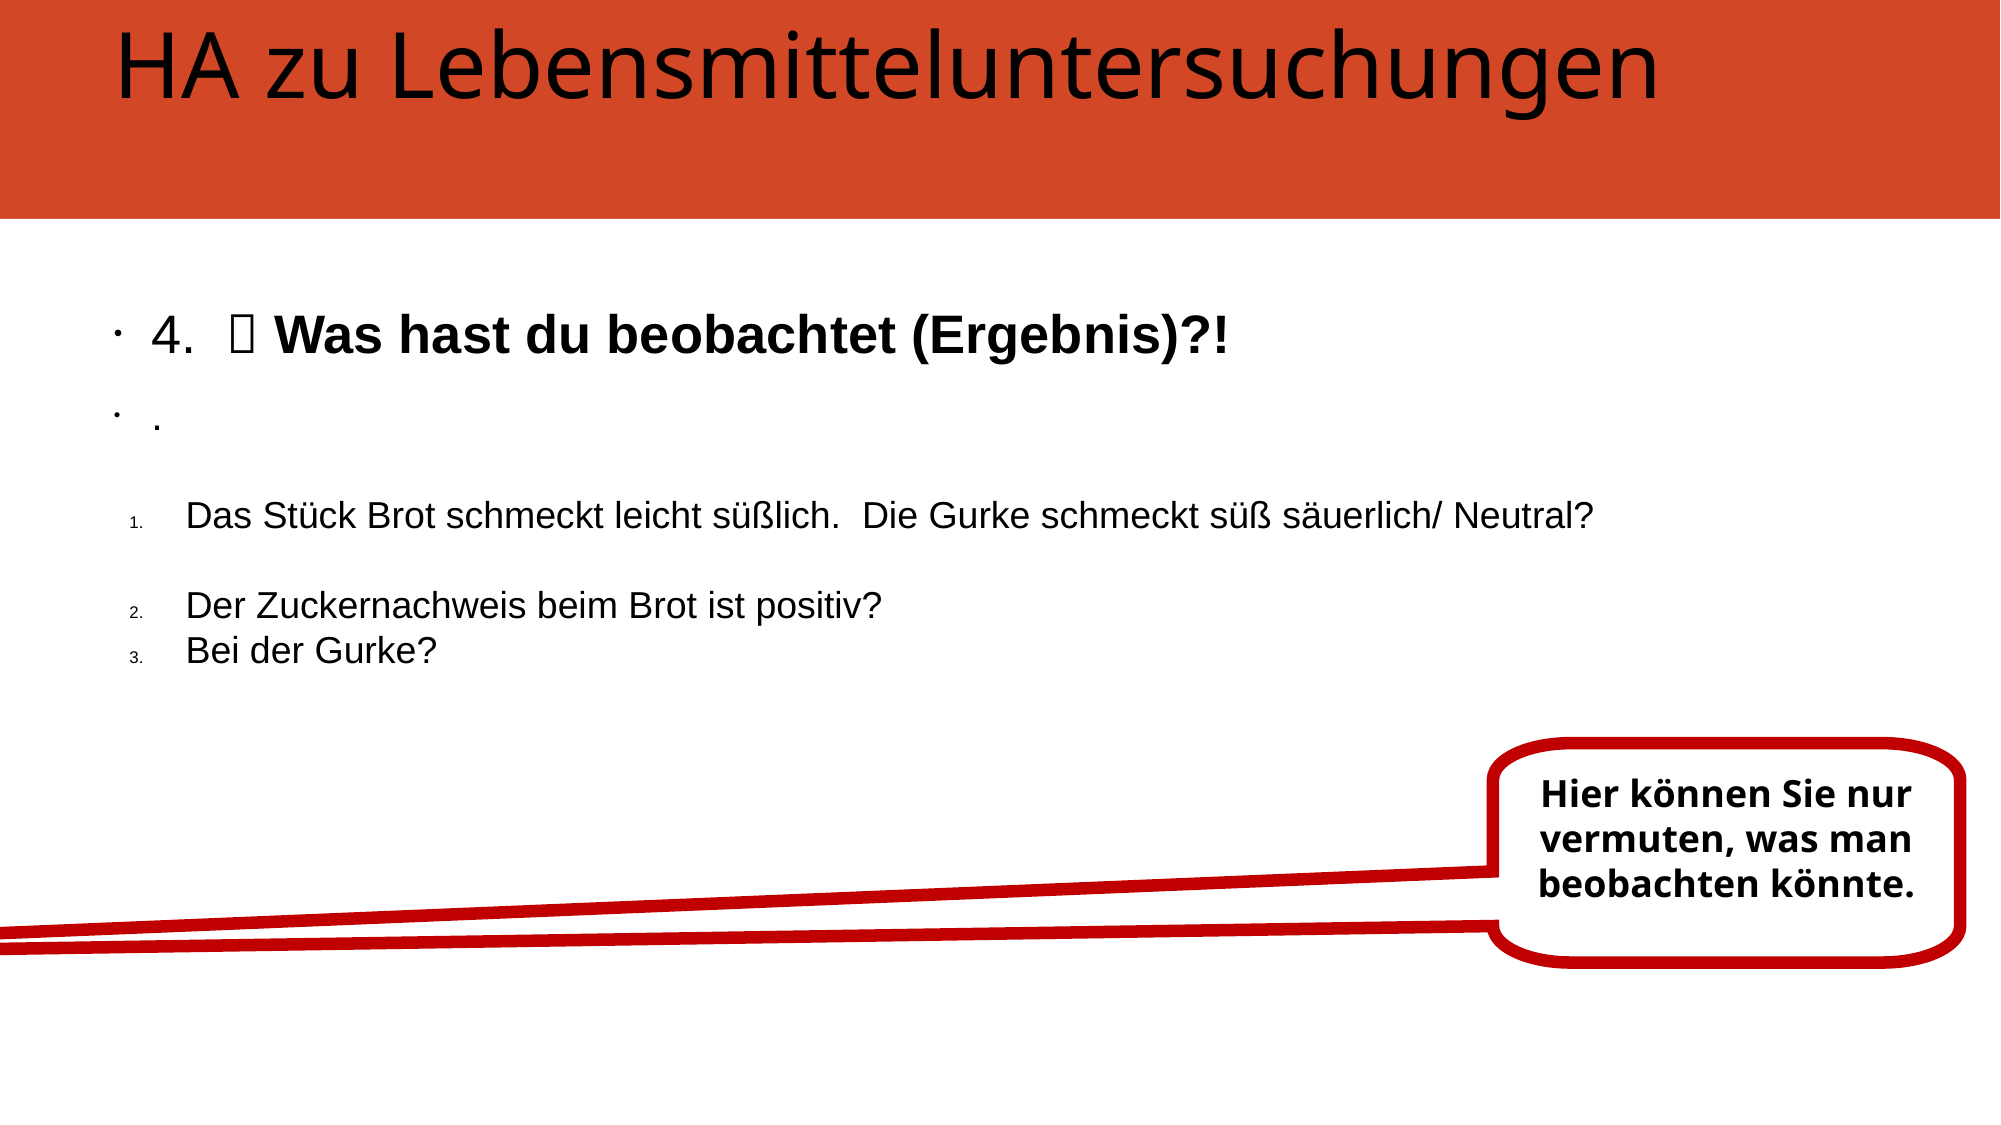

HA zu Lebensmitteluntersuchungen
# 4.  Was hast du beobachtet (Ergebnis)?!
.
Das Stück Brot schmeckt leicht süßlich. Die Gurke schmeckt süß säuerlich/ Neutral?
Der Zuckernachweis beim Brot ist positiv?
Bei der Gurke?
Hier können Sie nur vermuten, was man beobachten könnte.